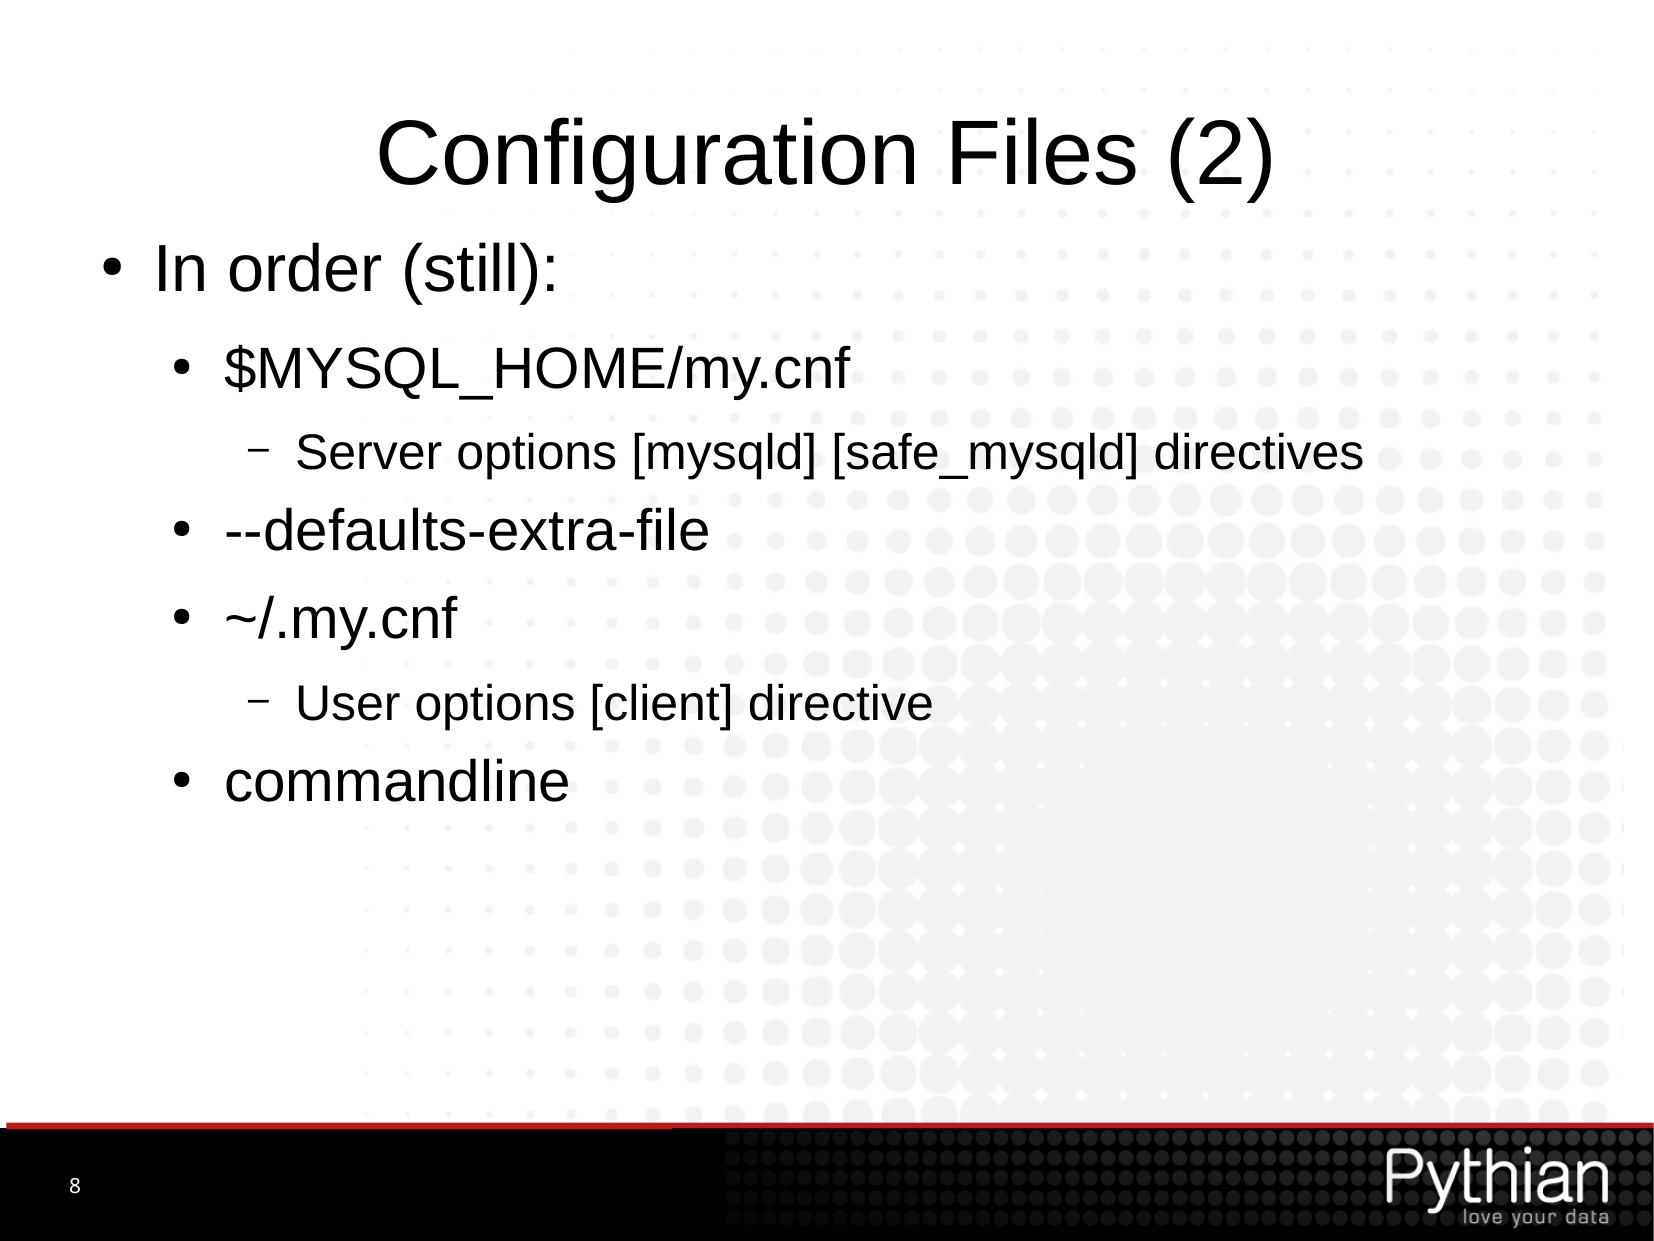

# Configuration Files (2)
In order (still):
$MYSQL_HOME/my.cnf
Server options [mysqld] [safe_mysqld] directives
--defaults-extra-file
~/.my.cnf
User options [client] directive
commandline